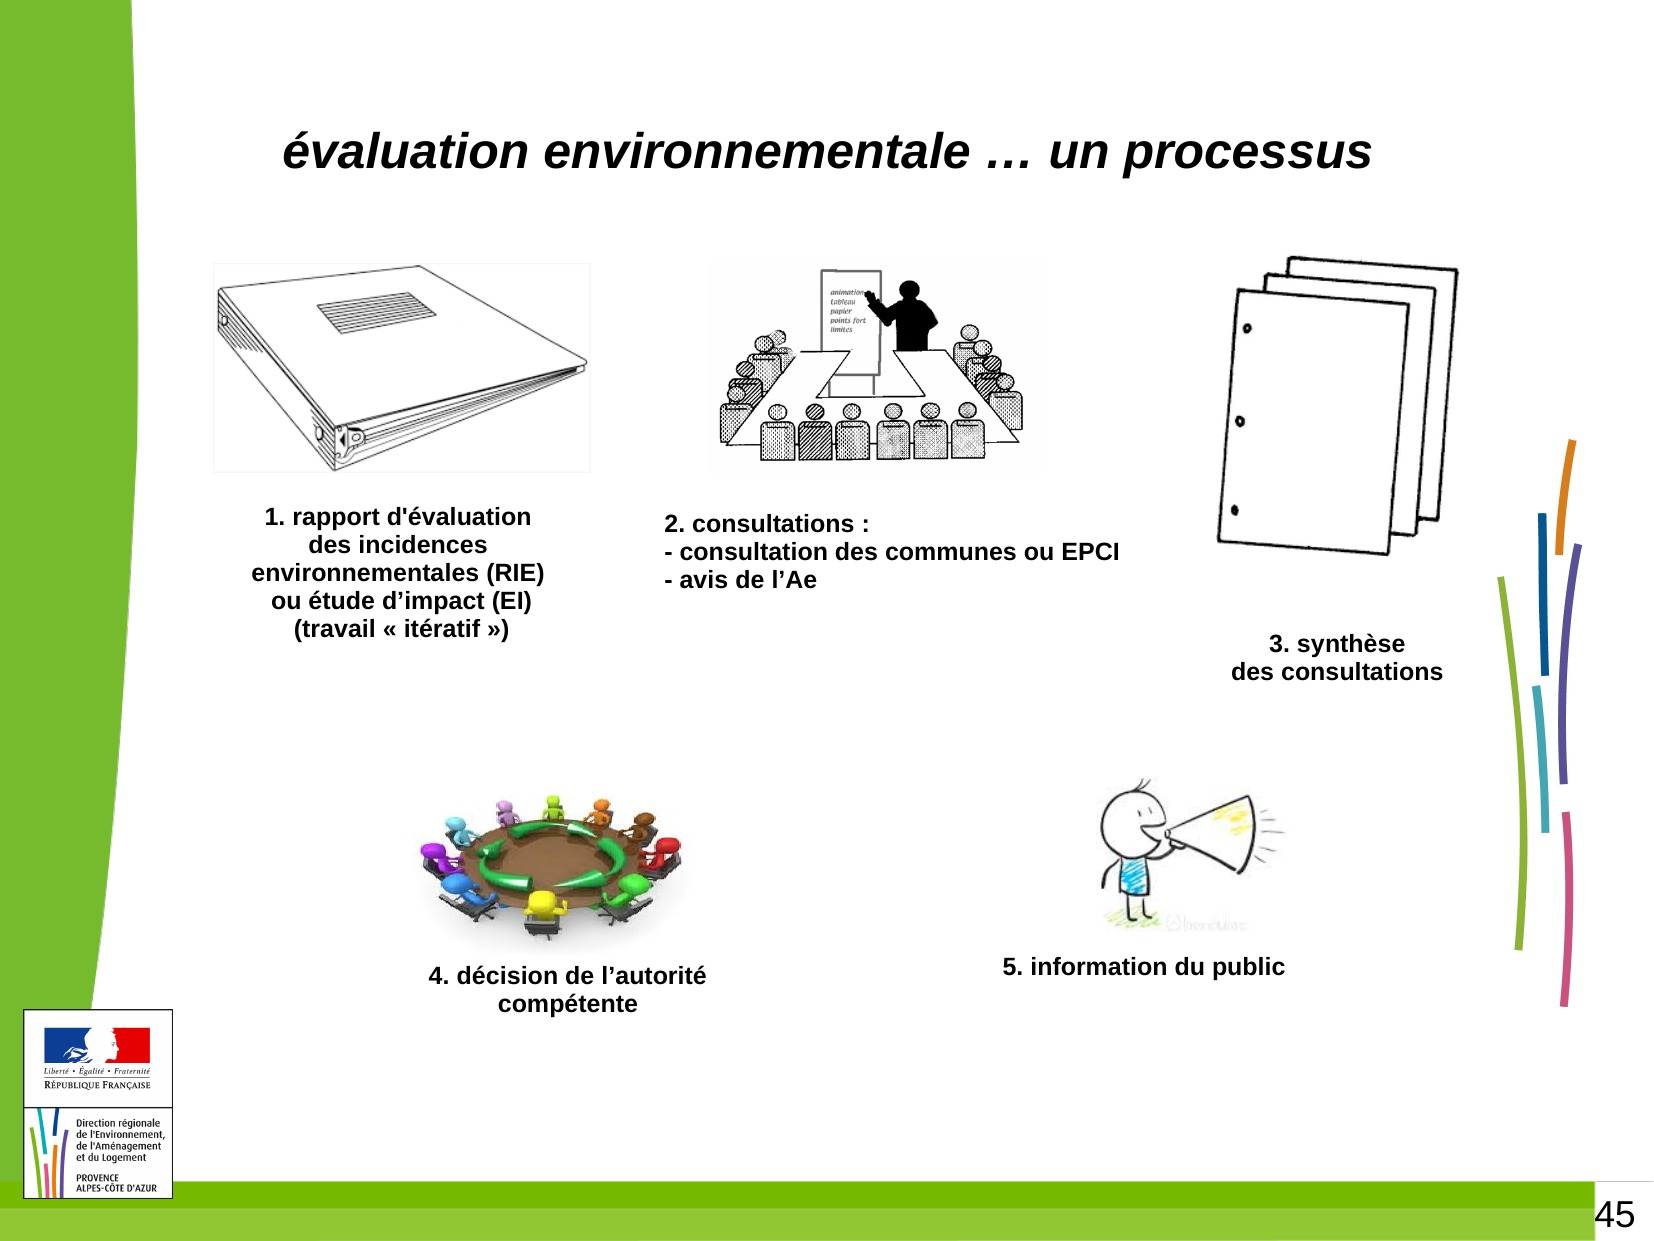

# évaluation environnementale … un processus
3. synthèse
des consultations
1. rapport d'évaluation
des incidences
environnementales (RIE)
ou étude d’impact (EI)
(travail « itératif »)
2. consultations :
- consultation des communes ou EPCI
- avis de l’Ae
5. information du public
4. décision de l’autorité compétente